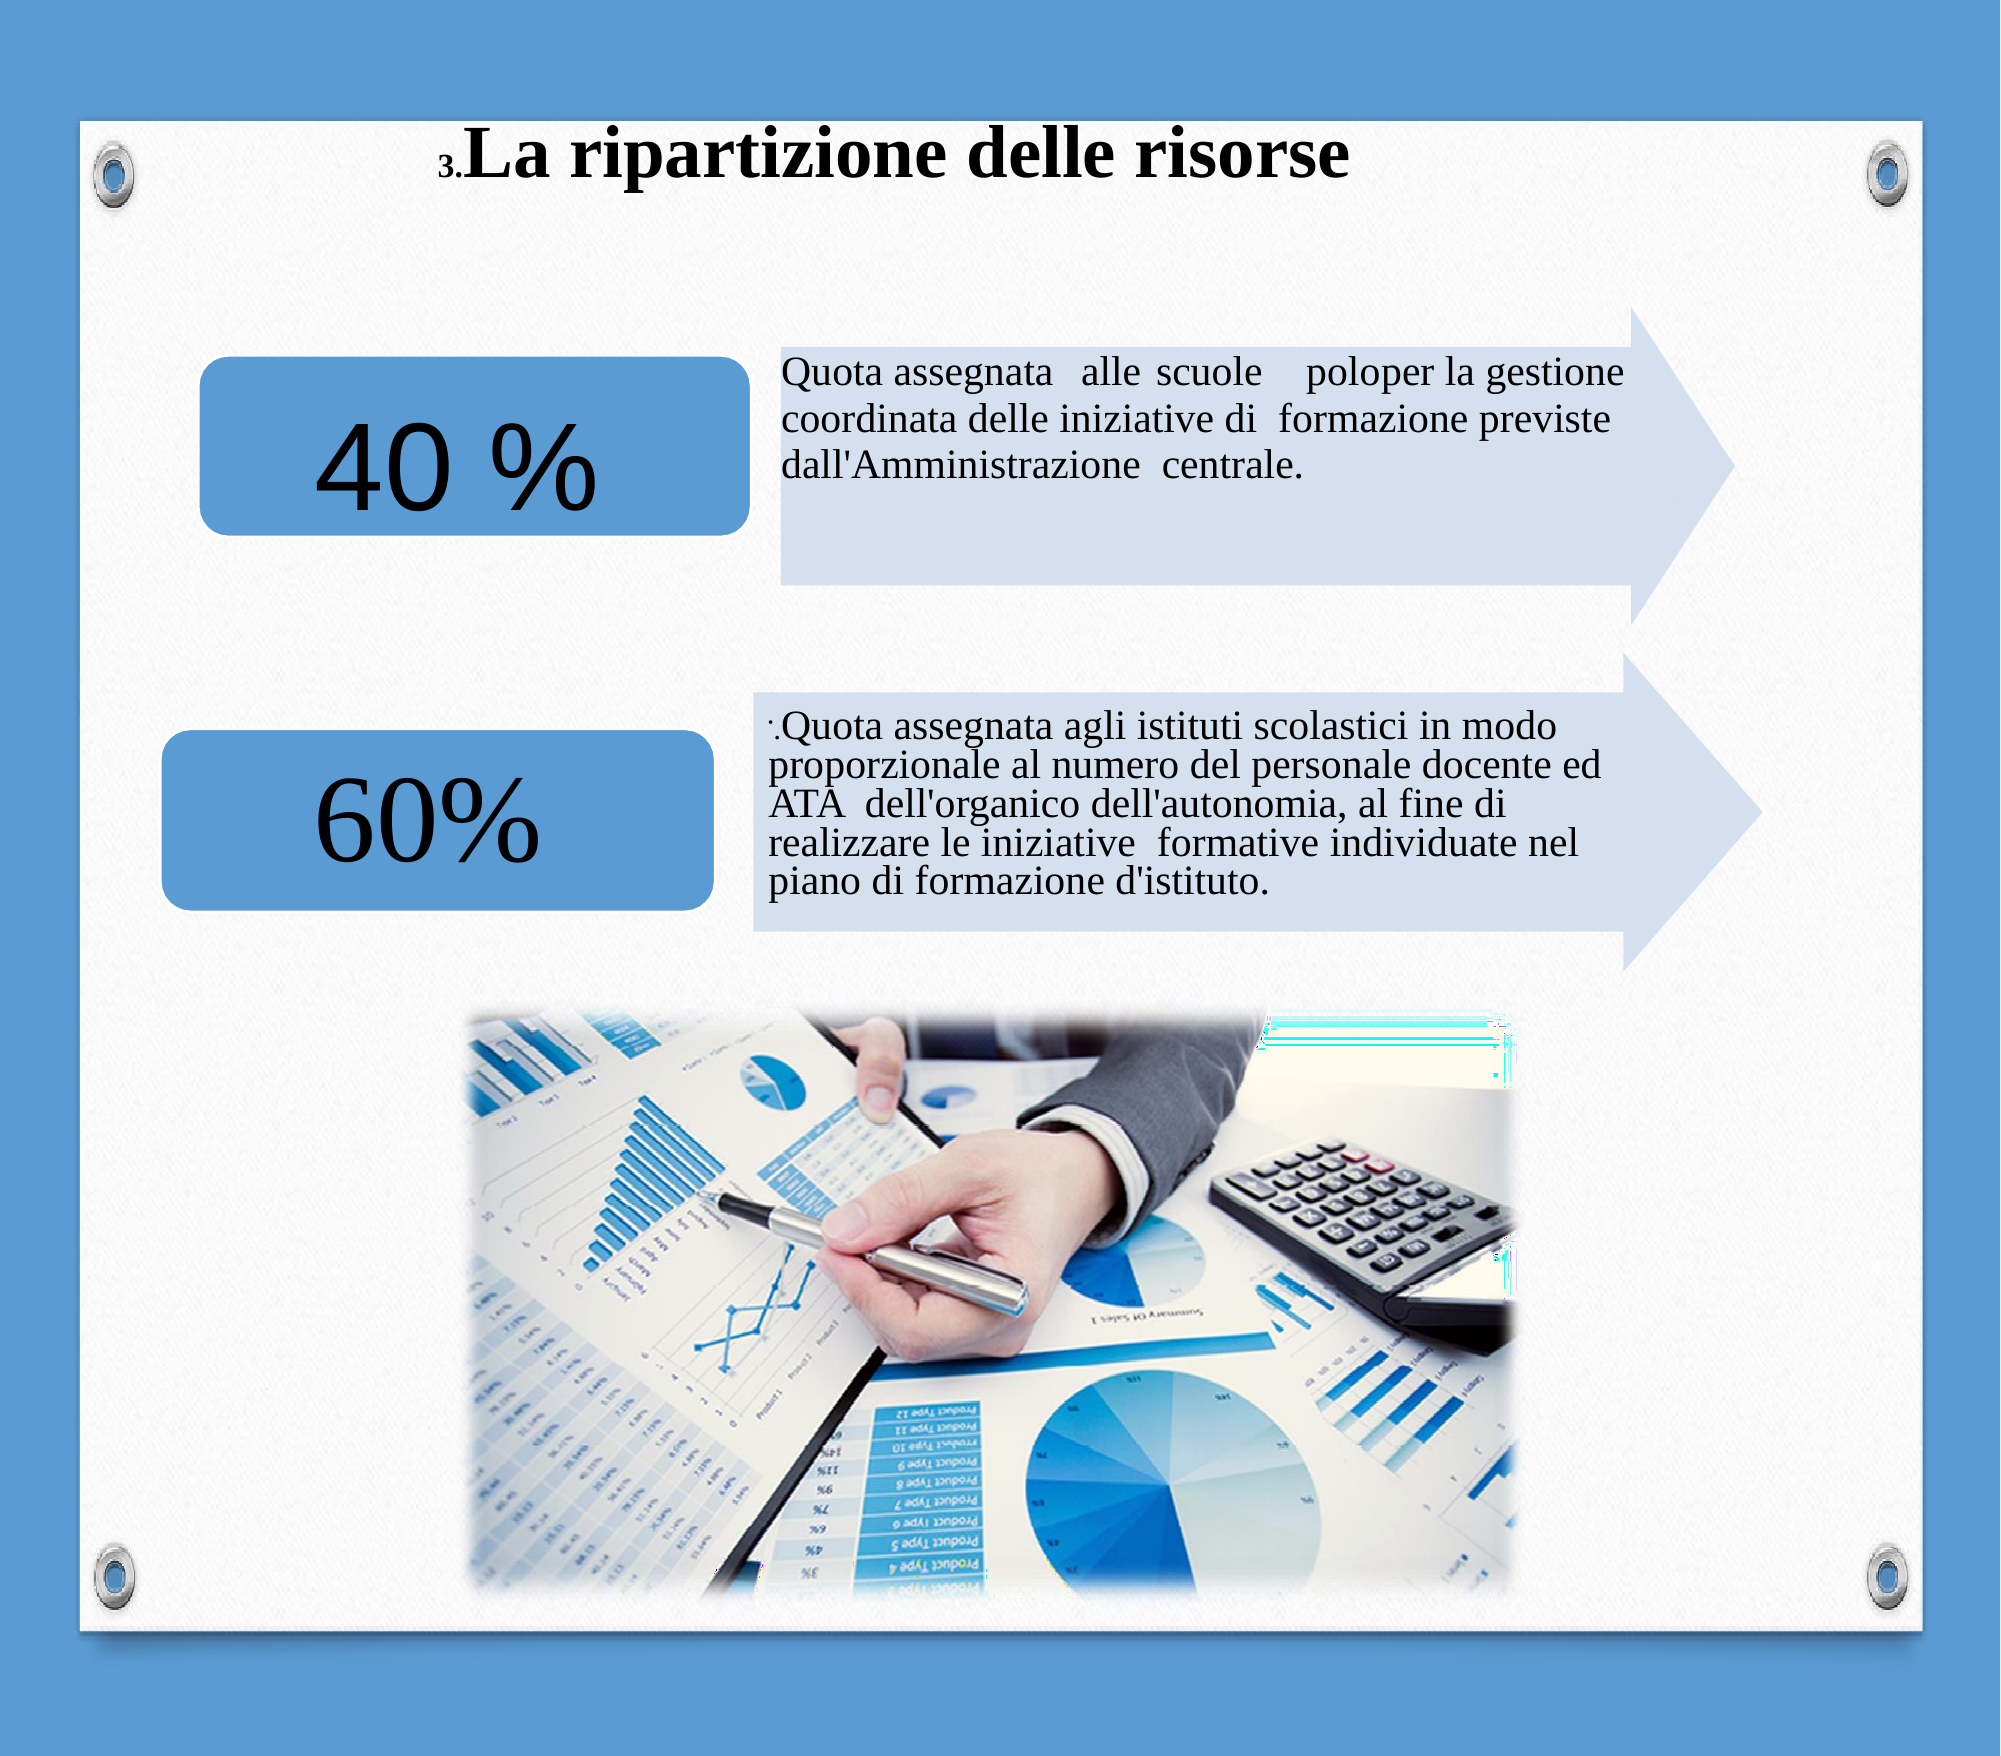

La ripartizione delle risorse
Quota assegnata	alle	scuole	polo	per la gestione coordinata delle iniziative di formazione previste dall'Amministrazione centrale.
40 %
.Quota assegnata agli istituti scolastici in modo proporzionale al numero del personale docente ed ATA dell'organico dell'autonomia, al fine di realizzare le iniziative formative individuate nel piano di formazione d'istituto.
60%